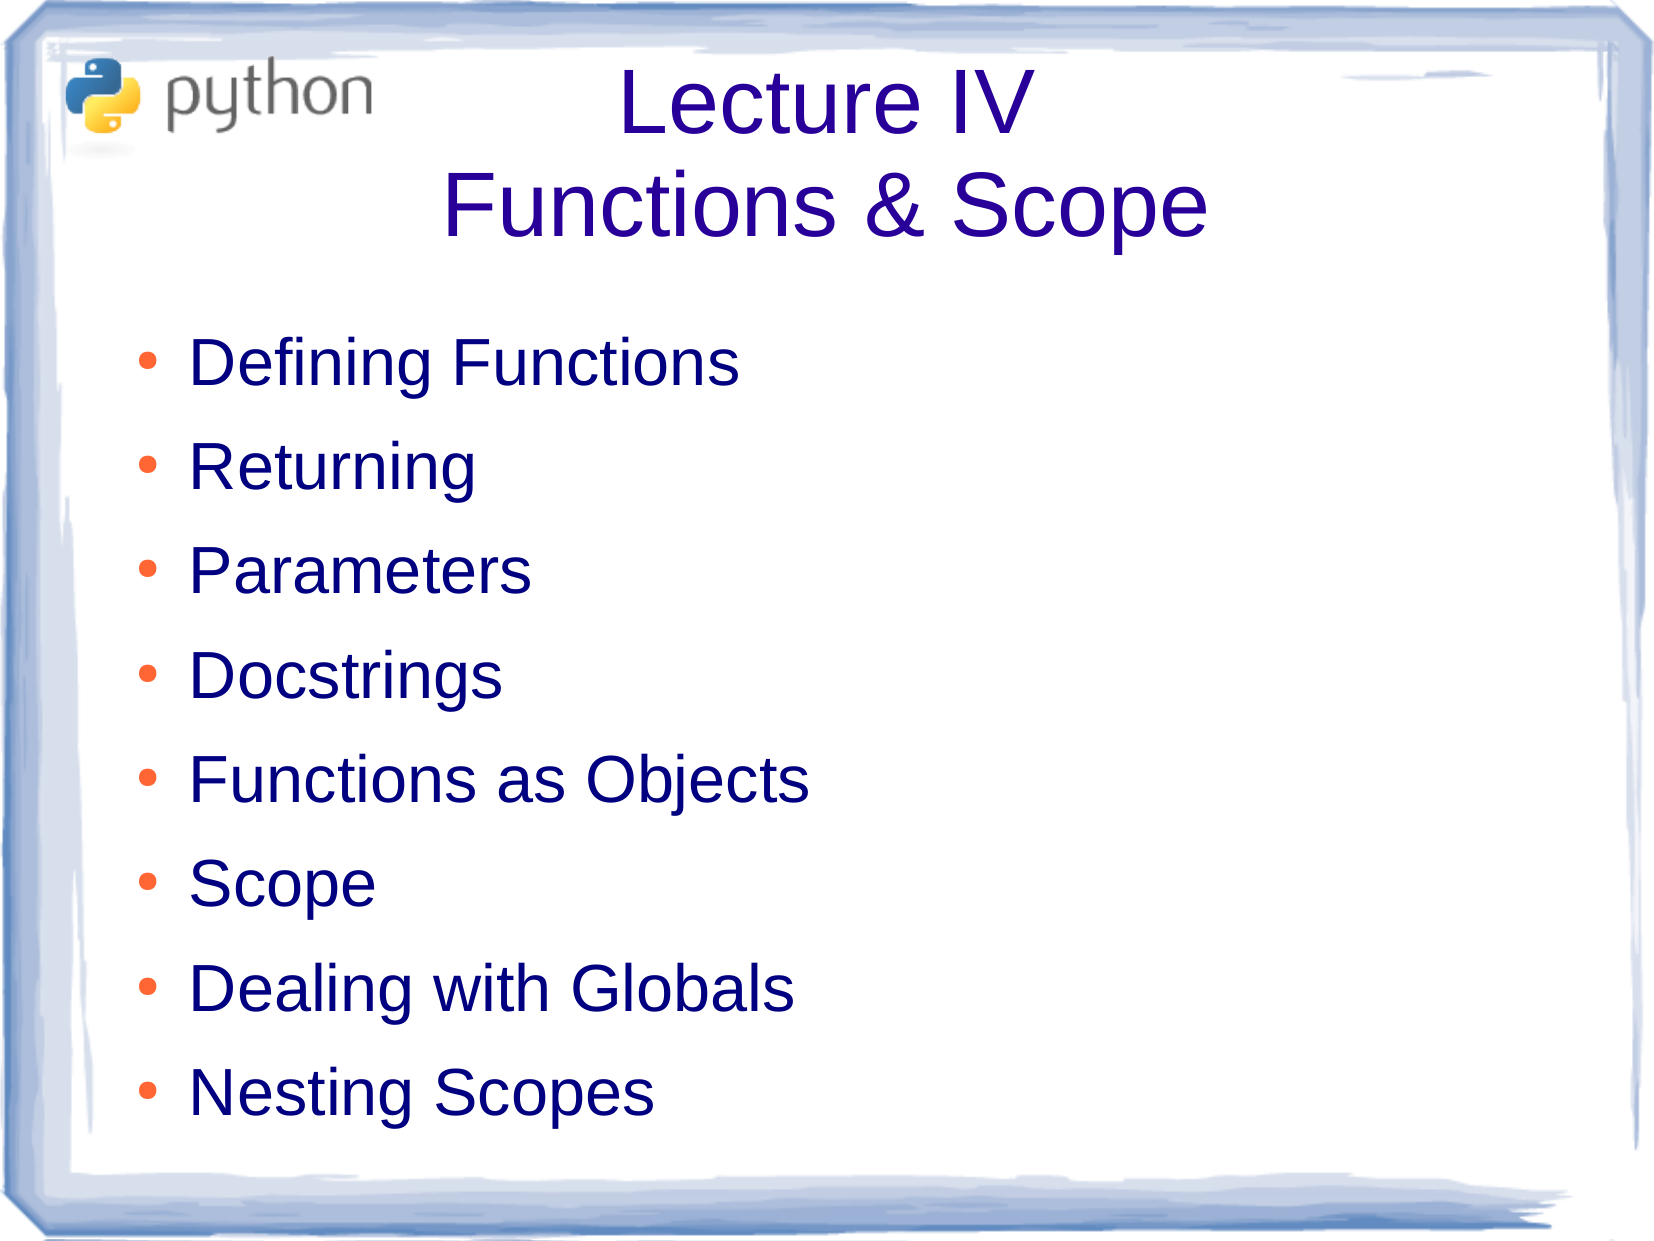

# Lecture IV Functions & Scope
Defining Functions
Returning
Parameters
Docstrings
Functions as Objects
Scope
Dealing with Globals
Nesting Scopes